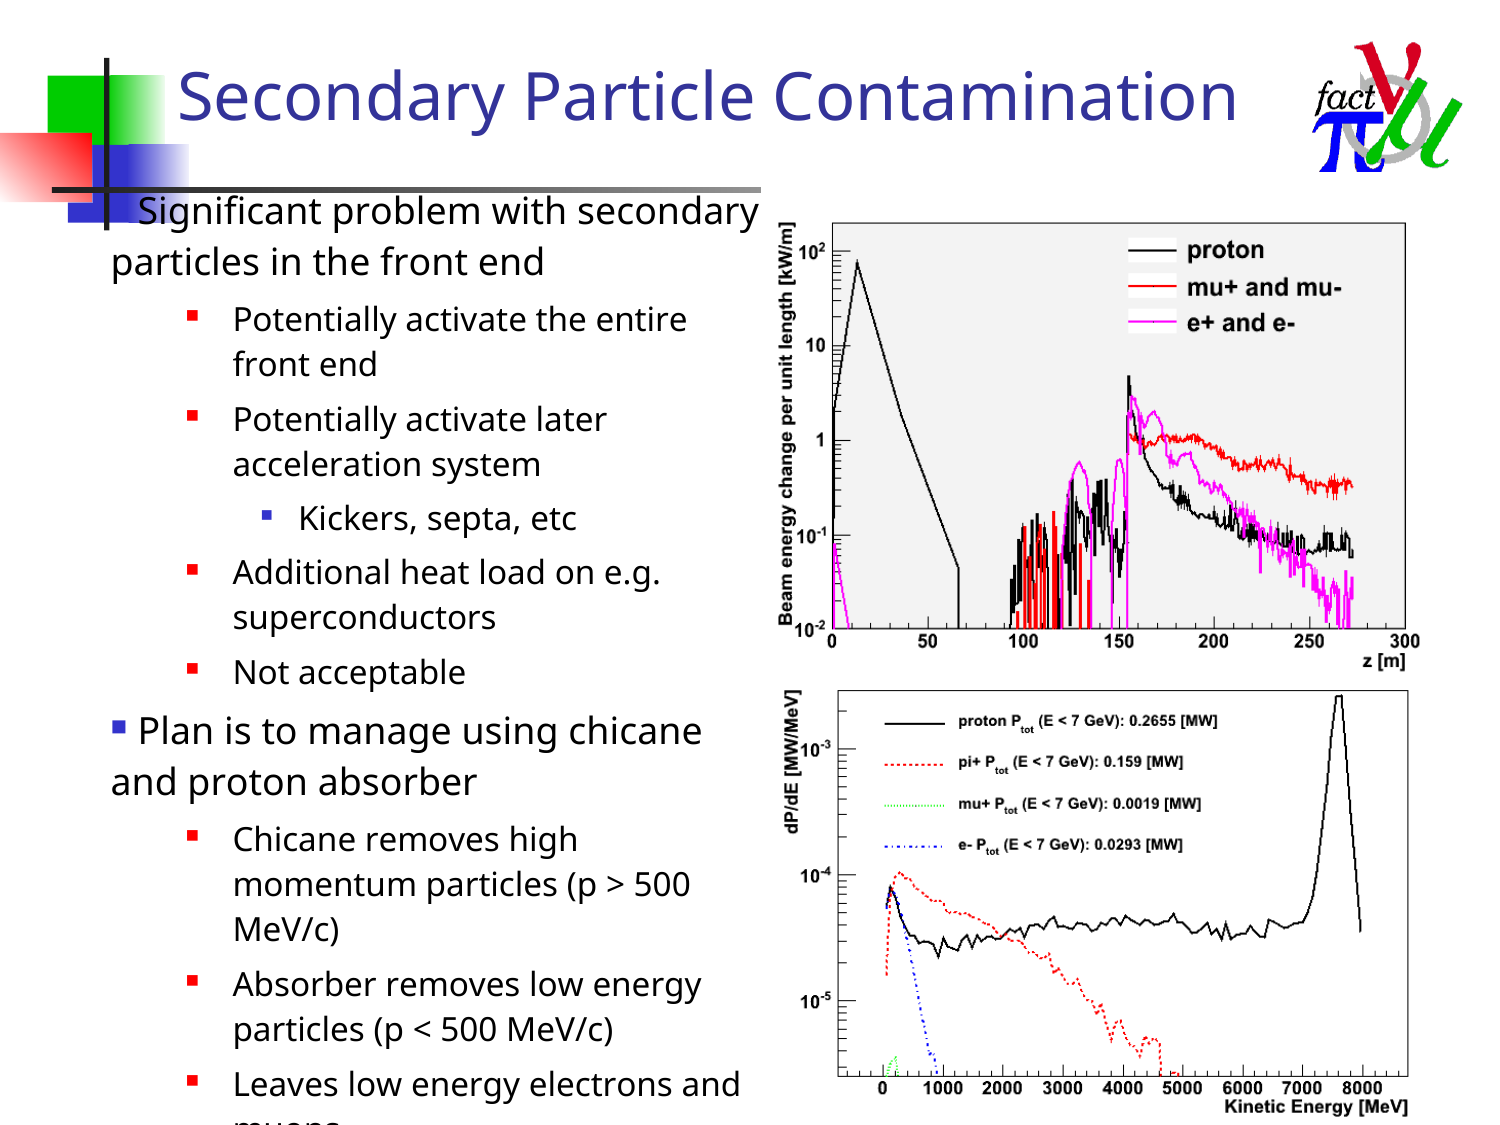

# Secondary Particle Contamination
 Significant problem with secondary particles in the front end
Potentially activate the entire front end
Potentially activate later acceleration system
Kickers, septa, etc
Additional heat load on e.g. superconductors
Not acceptable
 Plan is to manage using chicane and proton absorber
Chicane removes high momentum particles (p > 500 MeV/c)
Absorber removes low energy particles (p < 500 MeV/c)
Leaves low energy electrons and muons